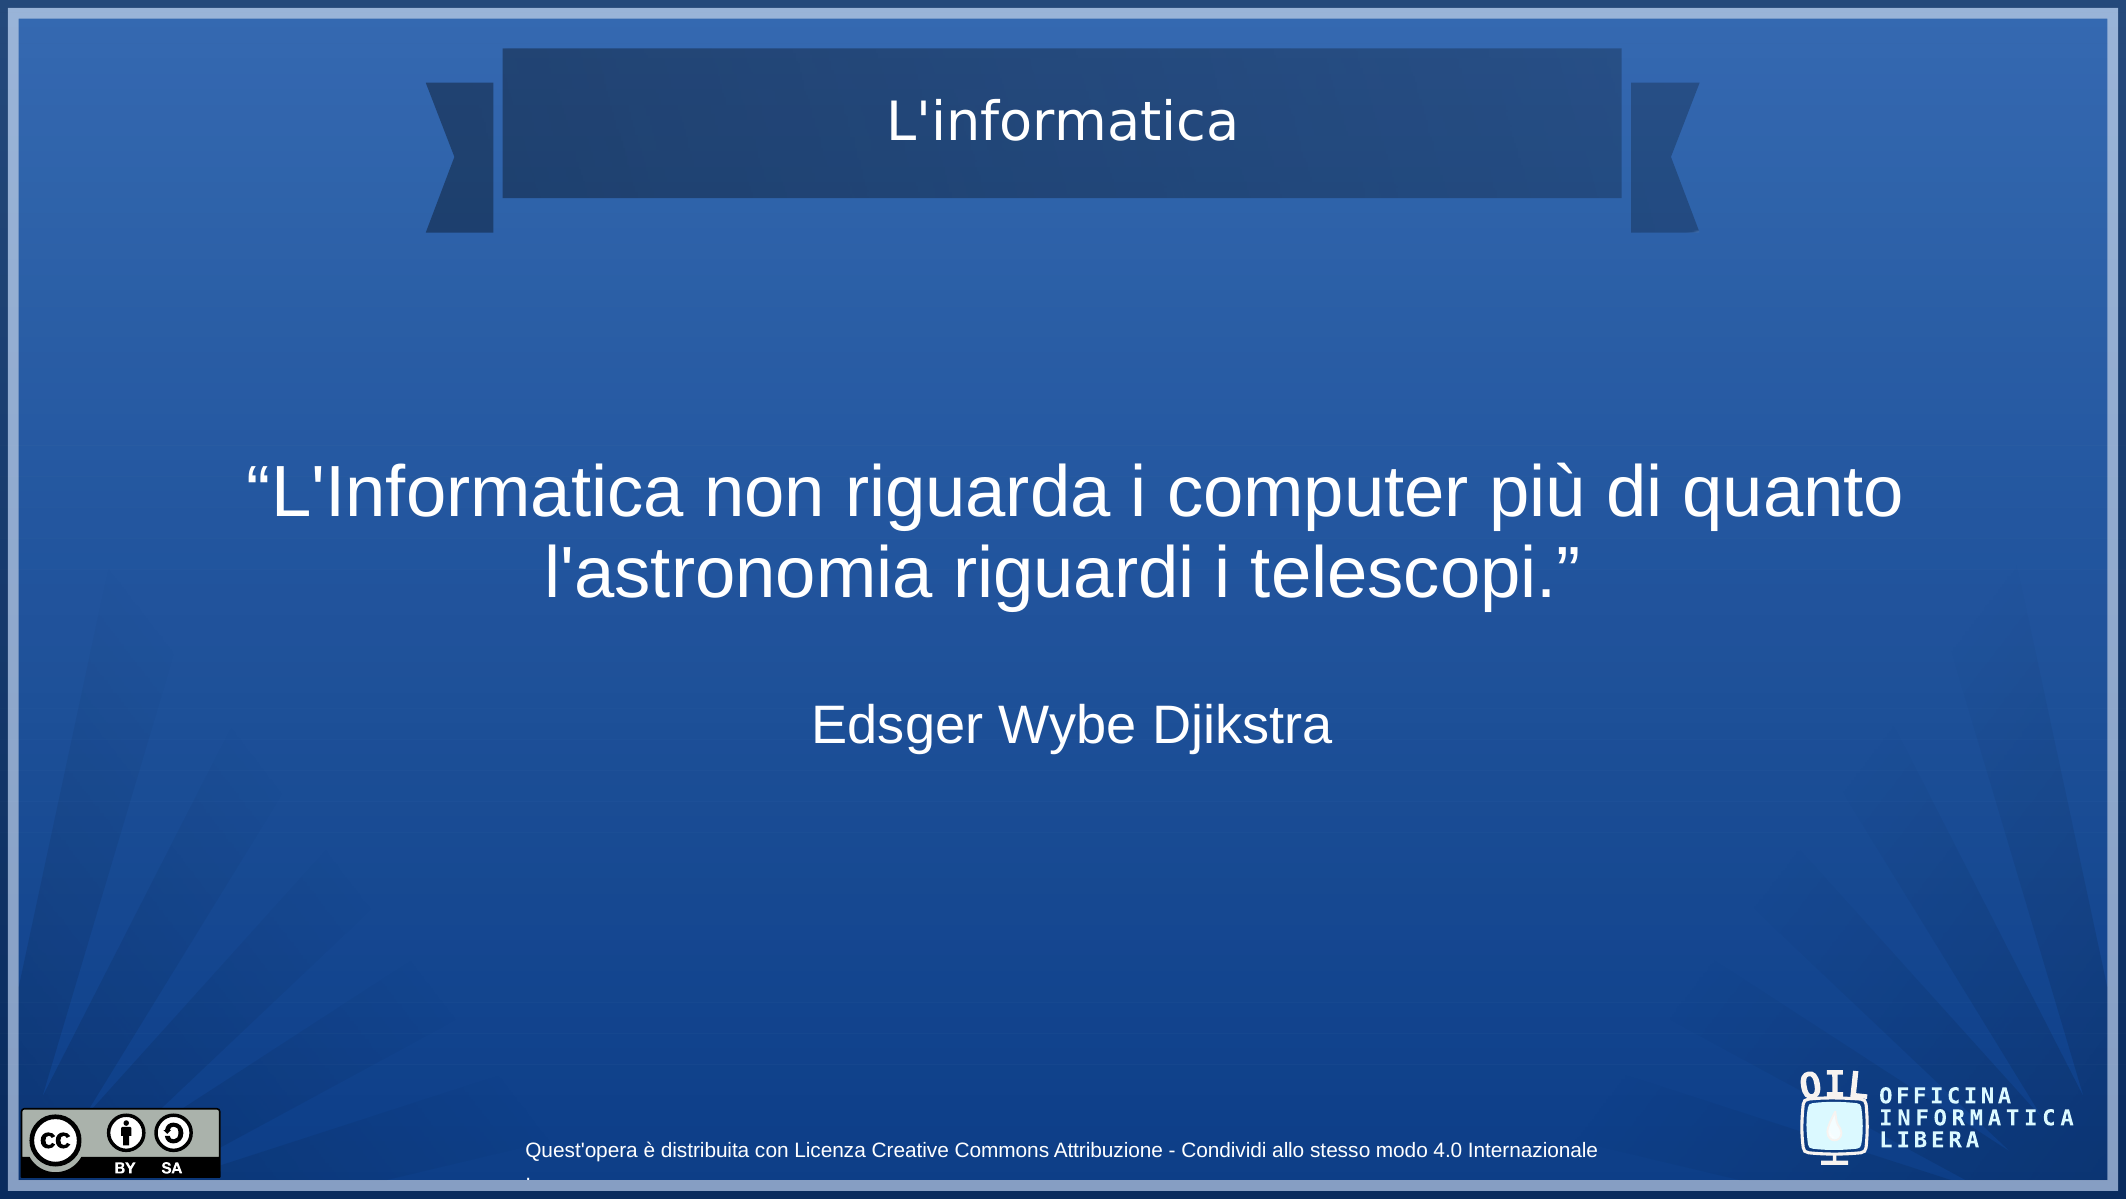

# L'informatica
“L'Informatica non riguarda i computer più di quanto l'astronomia riguardi i telescopi.”
Edsger Wybe Djikstra
Quest'opera è distribuita con Licenza Creative Commons Attribuzione - Condividi allo stesso modo 4.0 Internazionale.